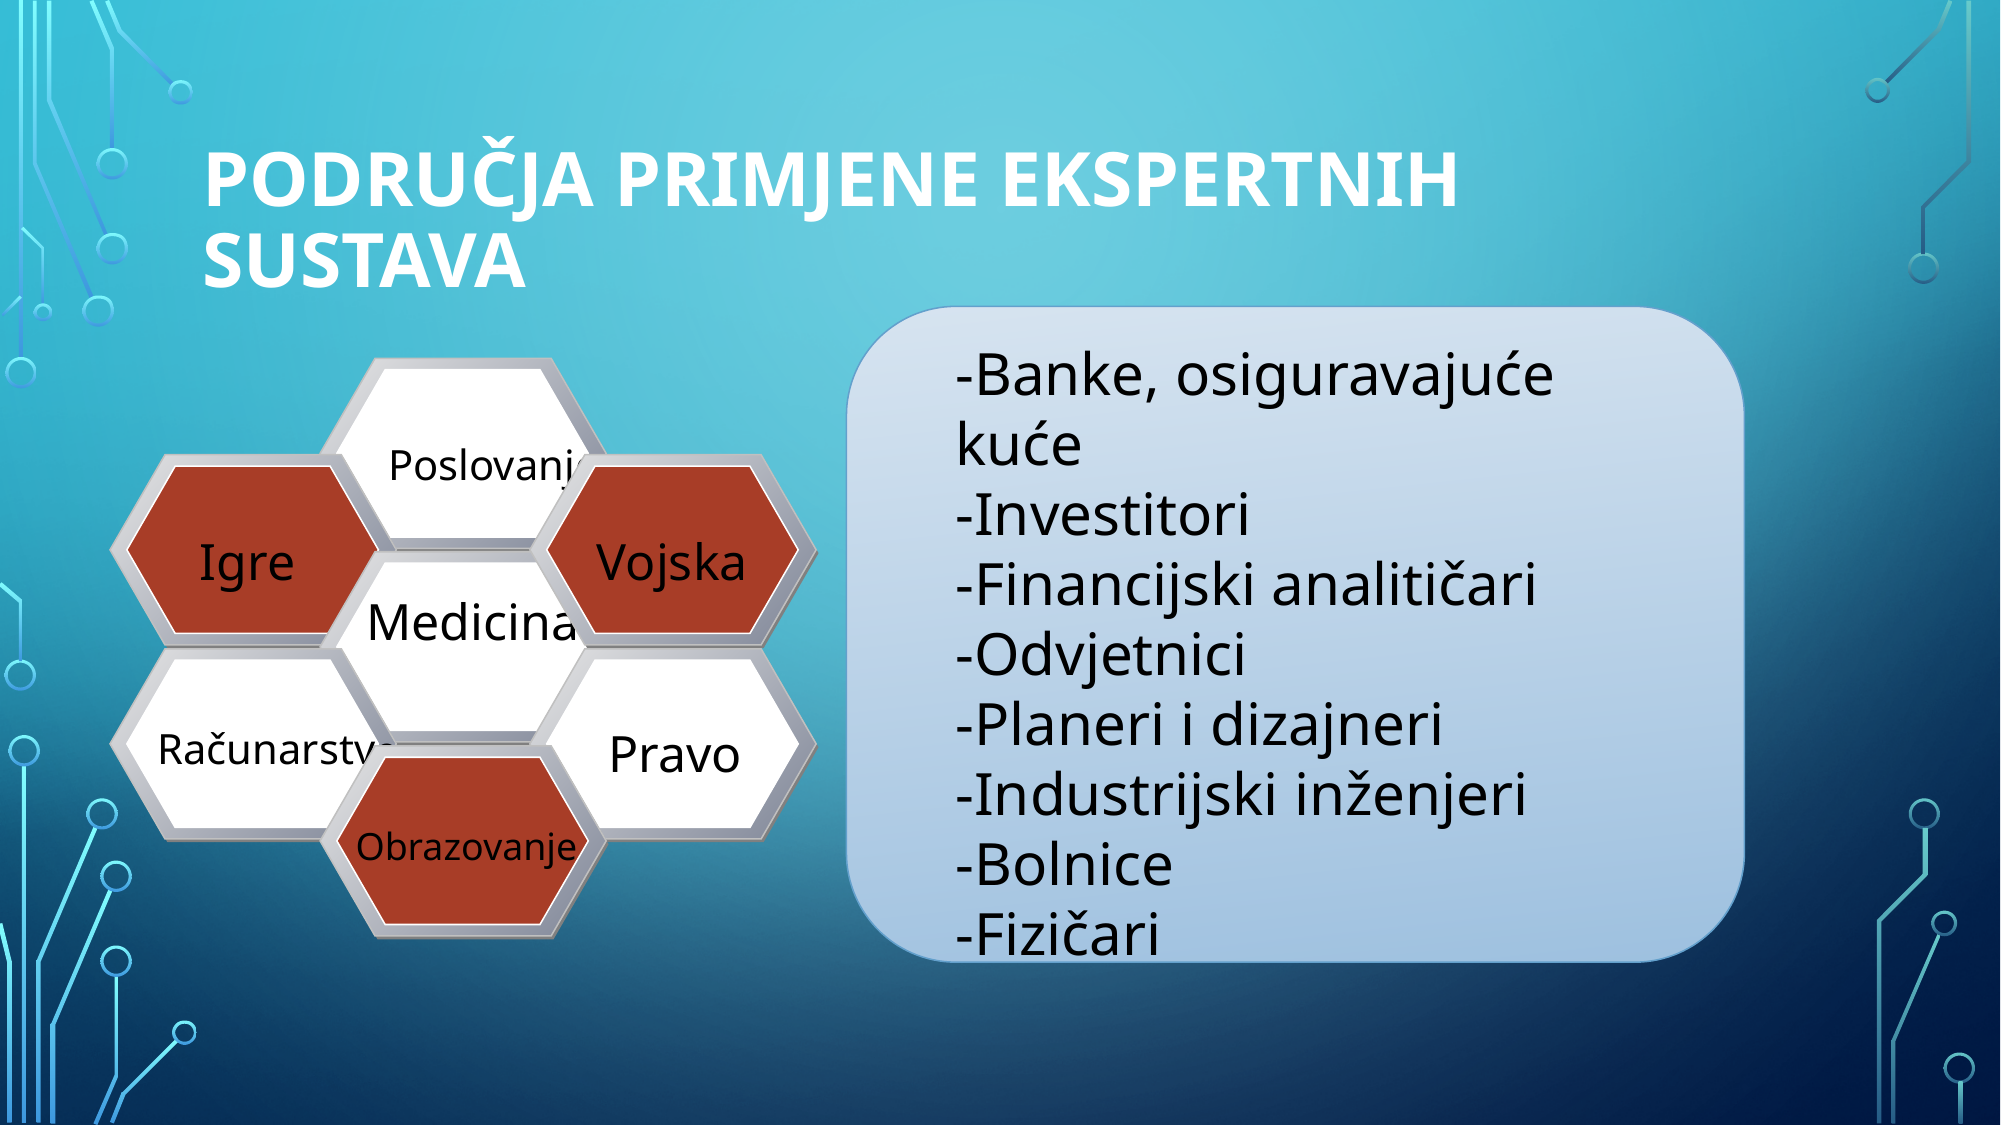

# PODRUČJA PRIMJENE EKSPERTNIH SUSTAVA
-Banke, osiguravajuće kuće
-Investitori
-Financijski analitičari
-Odvjetnici
-Planeri i dizajneri
-Industrijski inženjeri
-Bolnice
-Fizičari
 Poslovanje
Igre
Vojska
Medicina
 Računarstvo
Pravo
Obrazovanje